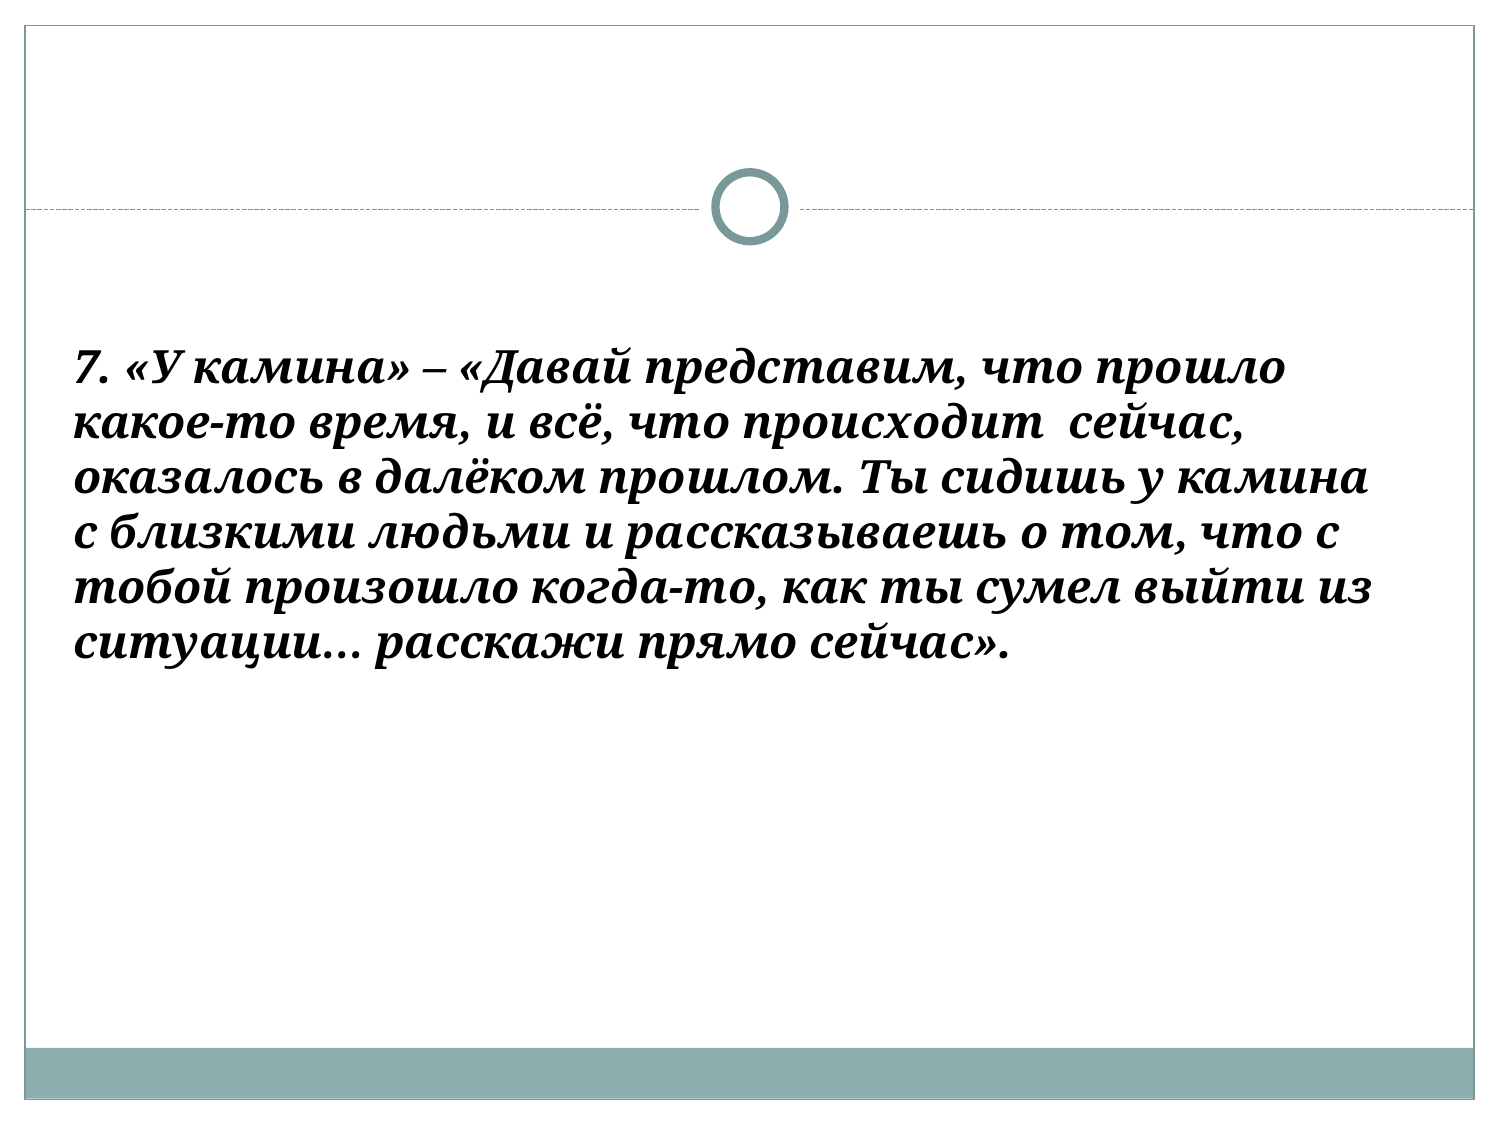

# 7. «У камина» – «Давай представим, что прошло какое-то время, и всё, что происходит сейчас, оказалось в далёком прошлом. Ты сидишь у камина с близкими людьми и рассказываешь о том, что с тобой произошло когда-то, как ты сумел выйти из ситуации… расскажи прямо сейчас».